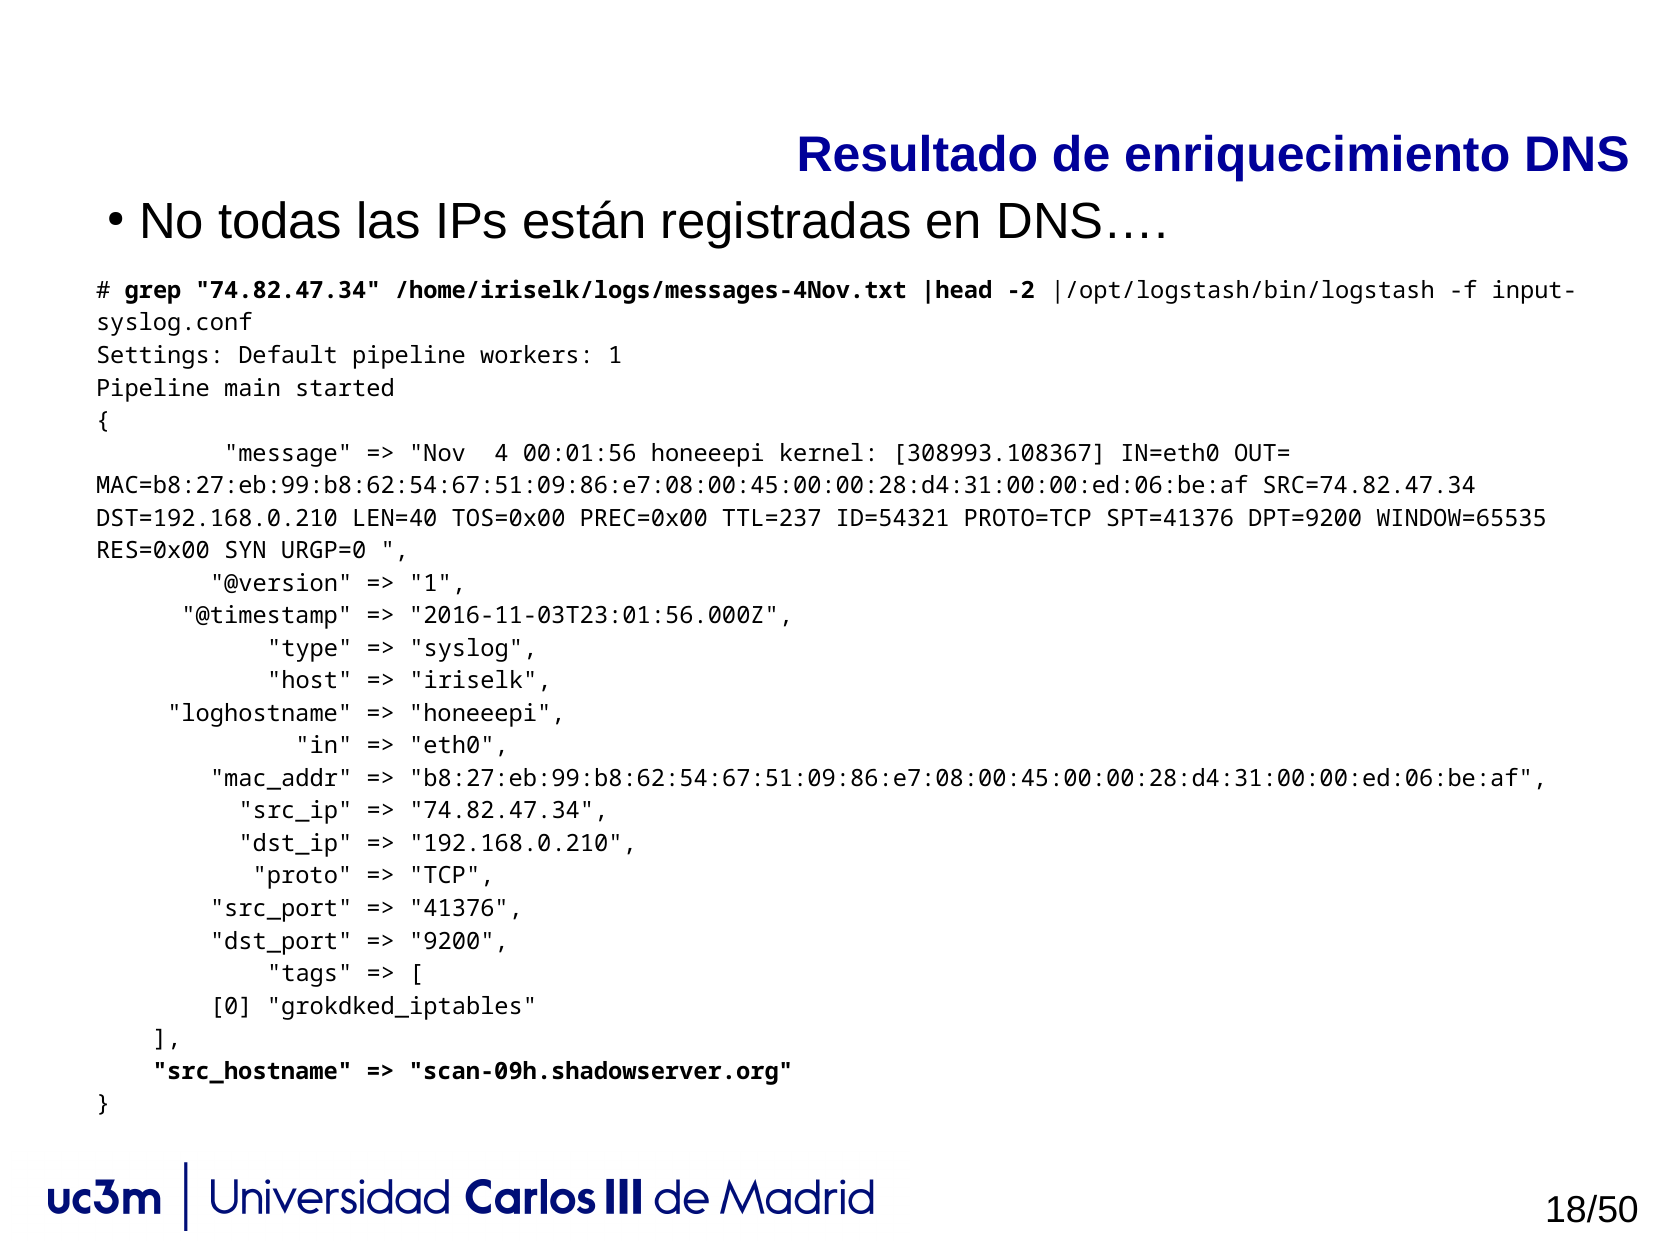

# Resultado de enriquecimiento DNS
No todas las IPs están registradas en DNS….
# grep "74.82.47.34" /home/iriselk/logs/messages-4Nov.txt |head -2 |/opt/logstash/bin/logstash -f input-syslog.conf
Settings: Default pipeline workers: 1
Pipeline main started
{
 "message" => "Nov 4 00:01:56 honeeepi kernel: [308993.108367] IN=eth0 OUT= MAC=b8:27:eb:99:b8:62:54:67:51:09:86:e7:08:00:45:00:00:28:d4:31:00:00:ed:06:be:af SRC=74.82.47.34 DST=192.168.0.210 LEN=40 TOS=0x00 PREC=0x00 TTL=237 ID=54321 PROTO=TCP SPT=41376 DPT=9200 WINDOW=65535 RES=0x00 SYN URGP=0 ",
 "@version" => "1",
 "@timestamp" => "2016-11-03T23:01:56.000Z",
 "type" => "syslog",
 "host" => "iriselk",
 "loghostname" => "honeeepi",
 "in" => "eth0",
 "mac_addr" => "b8:27:eb:99:b8:62:54:67:51:09:86:e7:08:00:45:00:00:28:d4:31:00:00:ed:06:be:af",
 "src_ip" => "74.82.47.34",
 "dst_ip" => "192.168.0.210",
 "proto" => "TCP",
 "src_port" => "41376",
 "dst_port" => "9200",
 "tags" => [
 [0] "grokdked_iptables"
 ],
 "src_hostname" => "scan-09h.shadowserver.org"
}